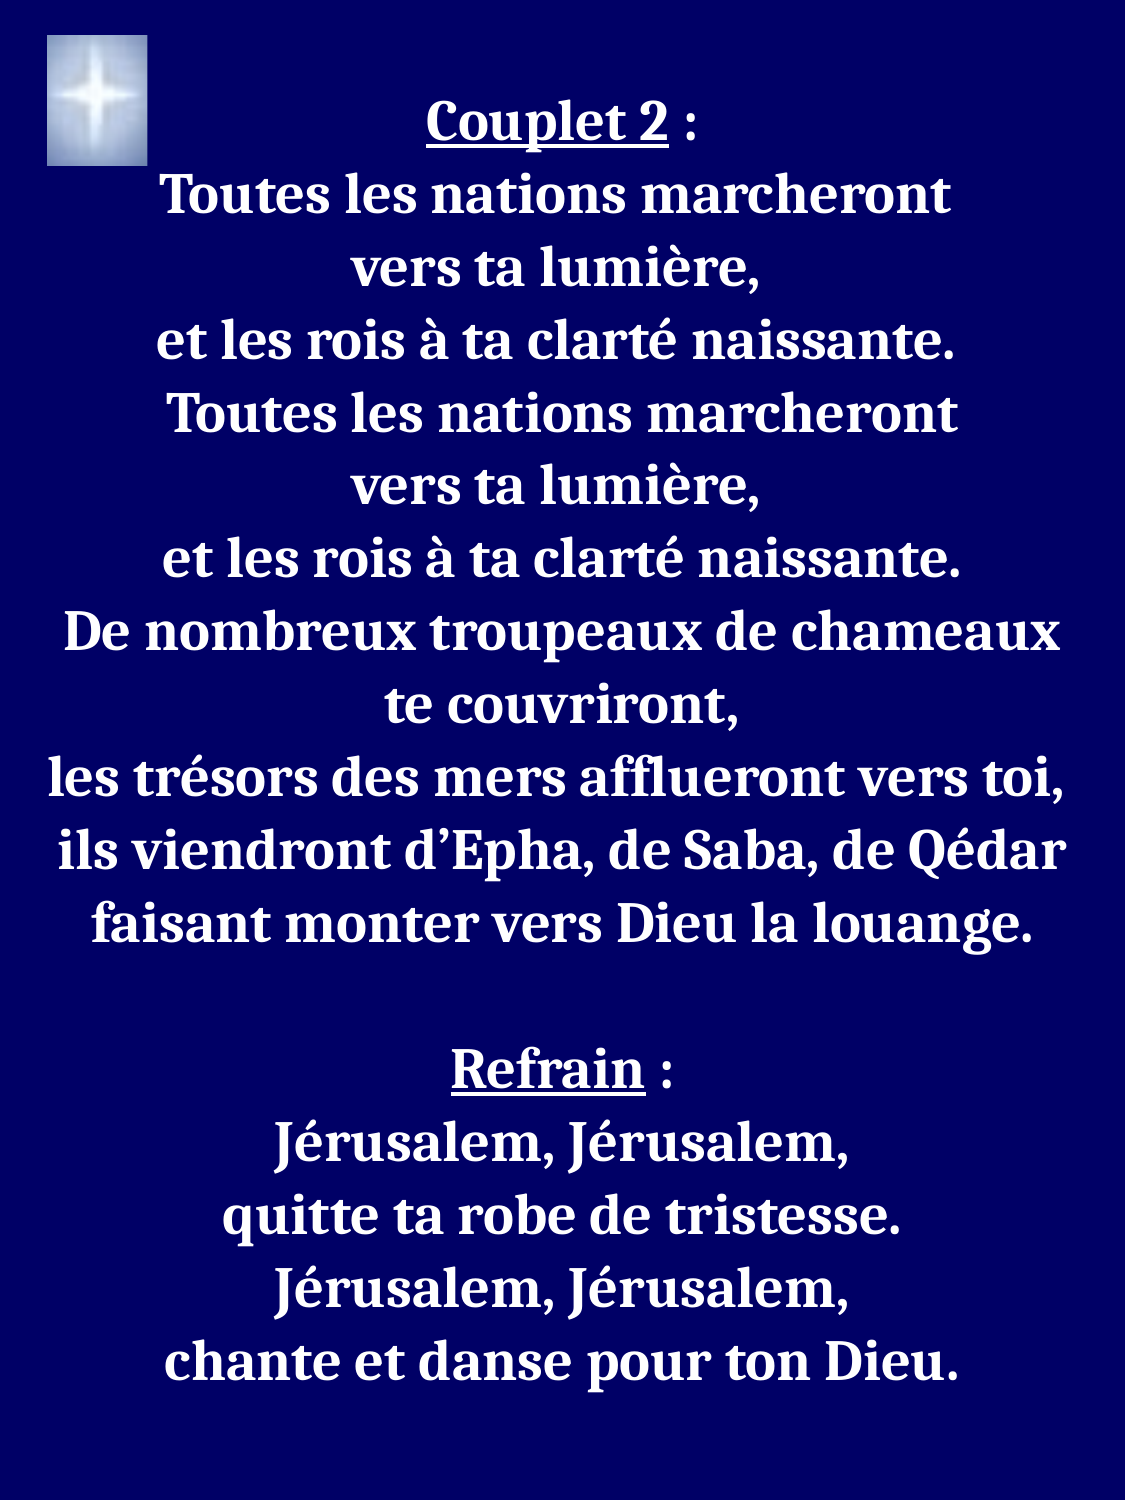

Couplet 2 :
Toutes les nations marcheront
vers ta lumière,
et les rois à ta clarté naissante.
Toutes les nations marcheront
vers ta lumière,
et les rois à ta clarté naissante.
De nombreux troupeaux de chameaux
te couvriront,
les trésors des mers afflueront vers toi,
ils viendront d’Epha, de Saba, de Qédar
faisant monter vers Dieu la louange.
Refrain :
Jérusalem, Jérusalem,
quitte ta robe de tristesse.
Jérusalem, Jérusalem,
chante et danse pour ton Dieu.